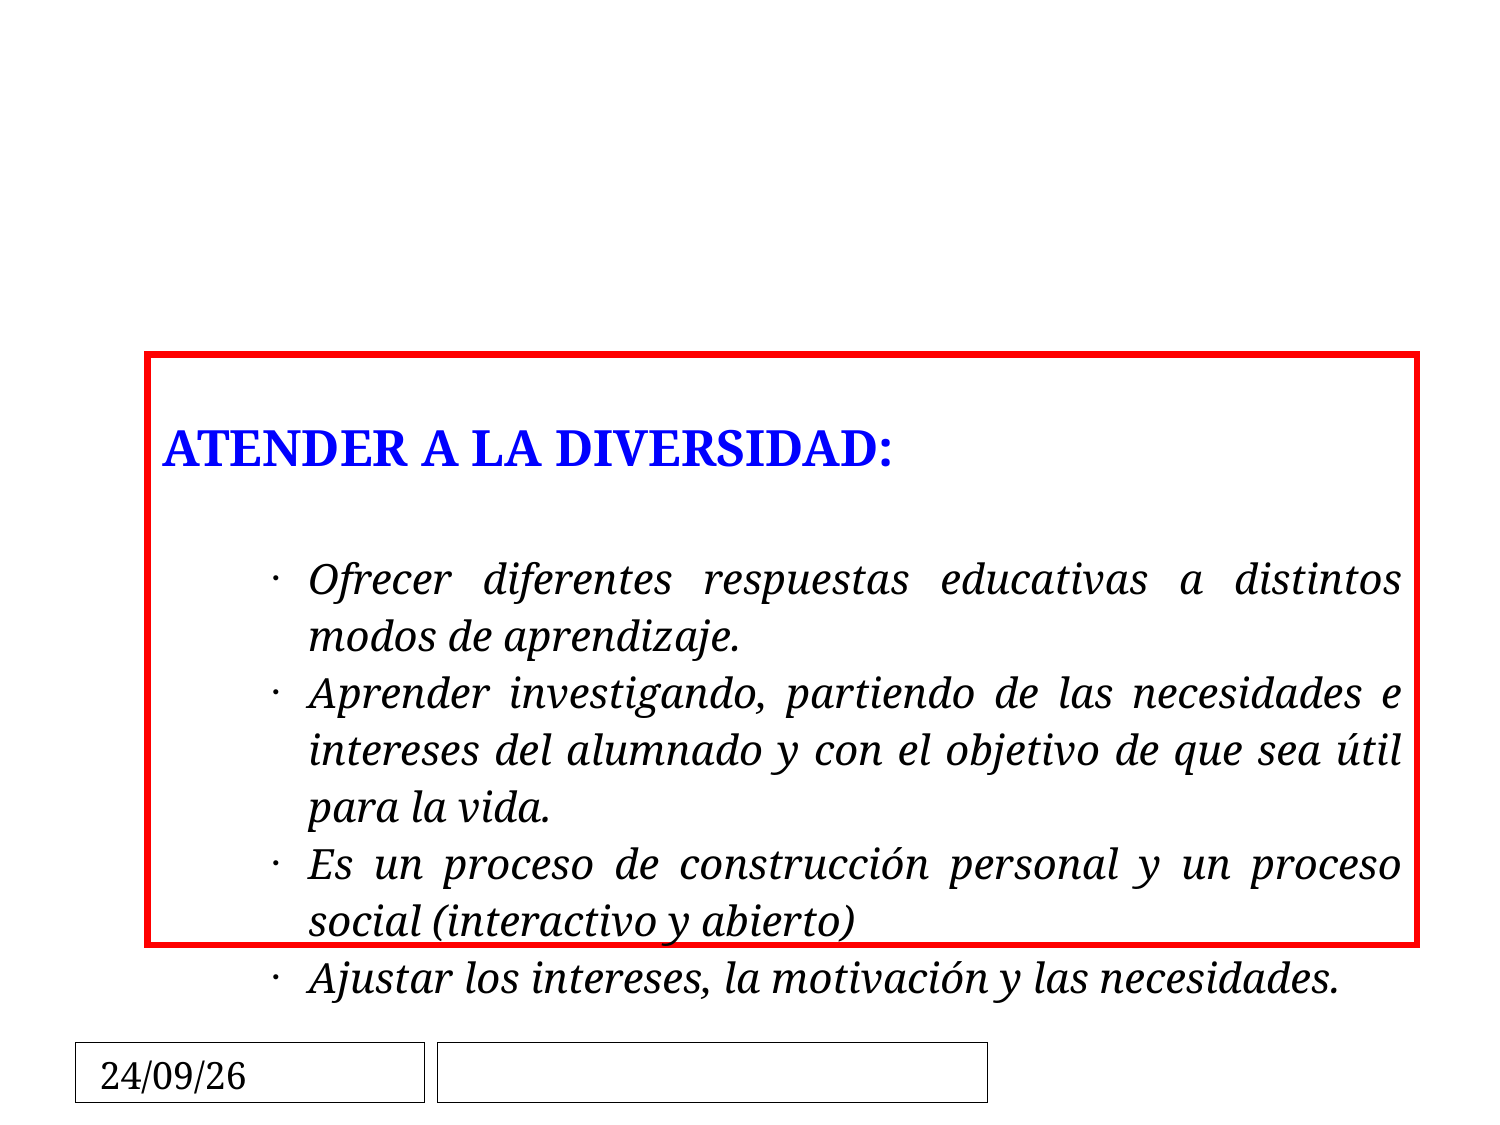

ATENDER A LA DIVERSIDAD:
Ofrecer diferentes respuestas educativas a distintos modos de aprendizaje.
Aprender investigando, partiendo de las necesidades e intereses del alumnado y con el objetivo de que sea útil para la vida.
Es un proceso de construcción personal y un proceso social (interactivo y abierto)
Ajustar los intereses, la motivación y las necesidades.